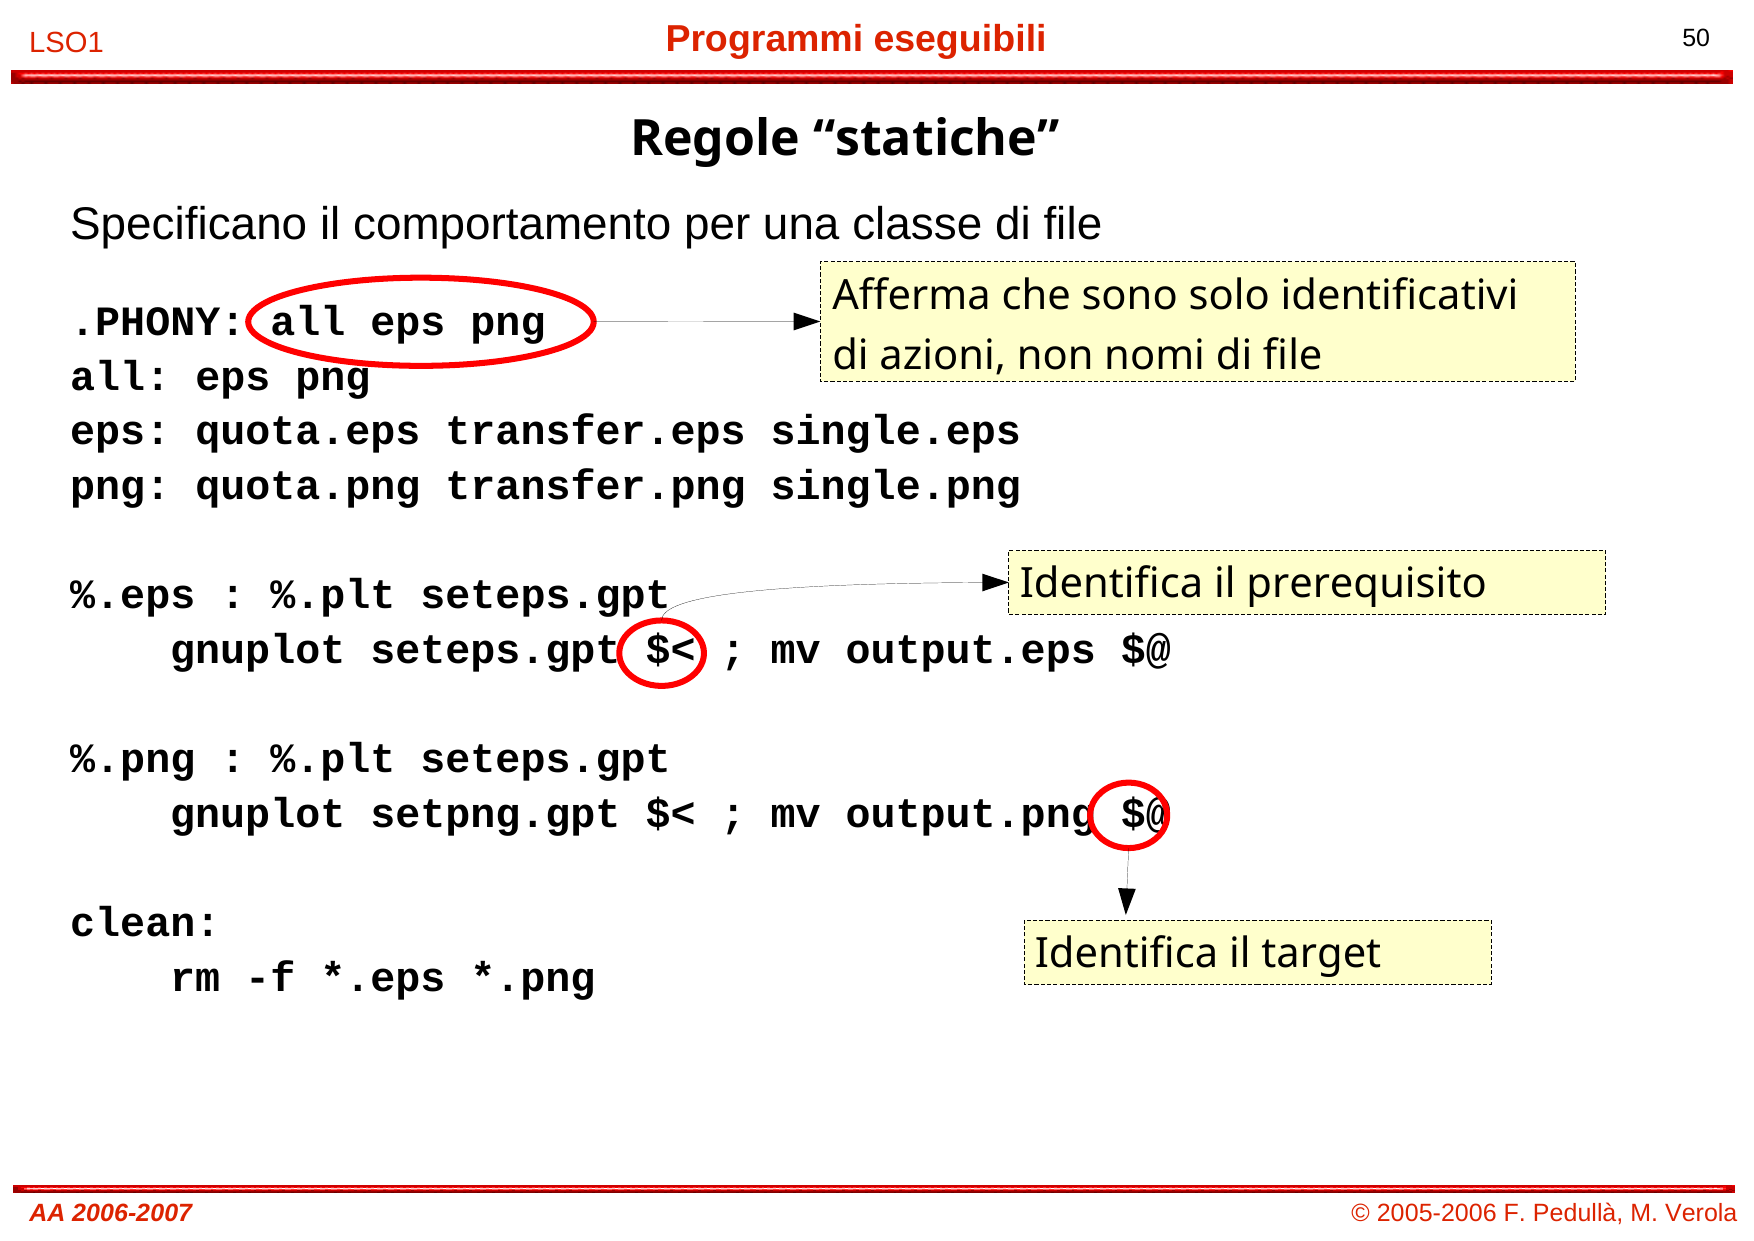

# Regole “statiche”
Specificano il comportamento per una classe di file
.PHONY: all eps png
all: eps png
eps: quota.eps transfer.eps single.eps
png: quota.png transfer.png single.png
%.eps : %.plt seteps.gpt
 gnuplot seteps.gpt $< ; mv output.eps $@
%.png : %.plt seteps.gpt
 gnuplot setpng.gpt $< ; mv output.png $@
clean:
 rm -f *.eps *.png
Afferma che sono solo identificativi
di azioni, non nomi di file
 Identifica il prerequisito
 Identifica il target